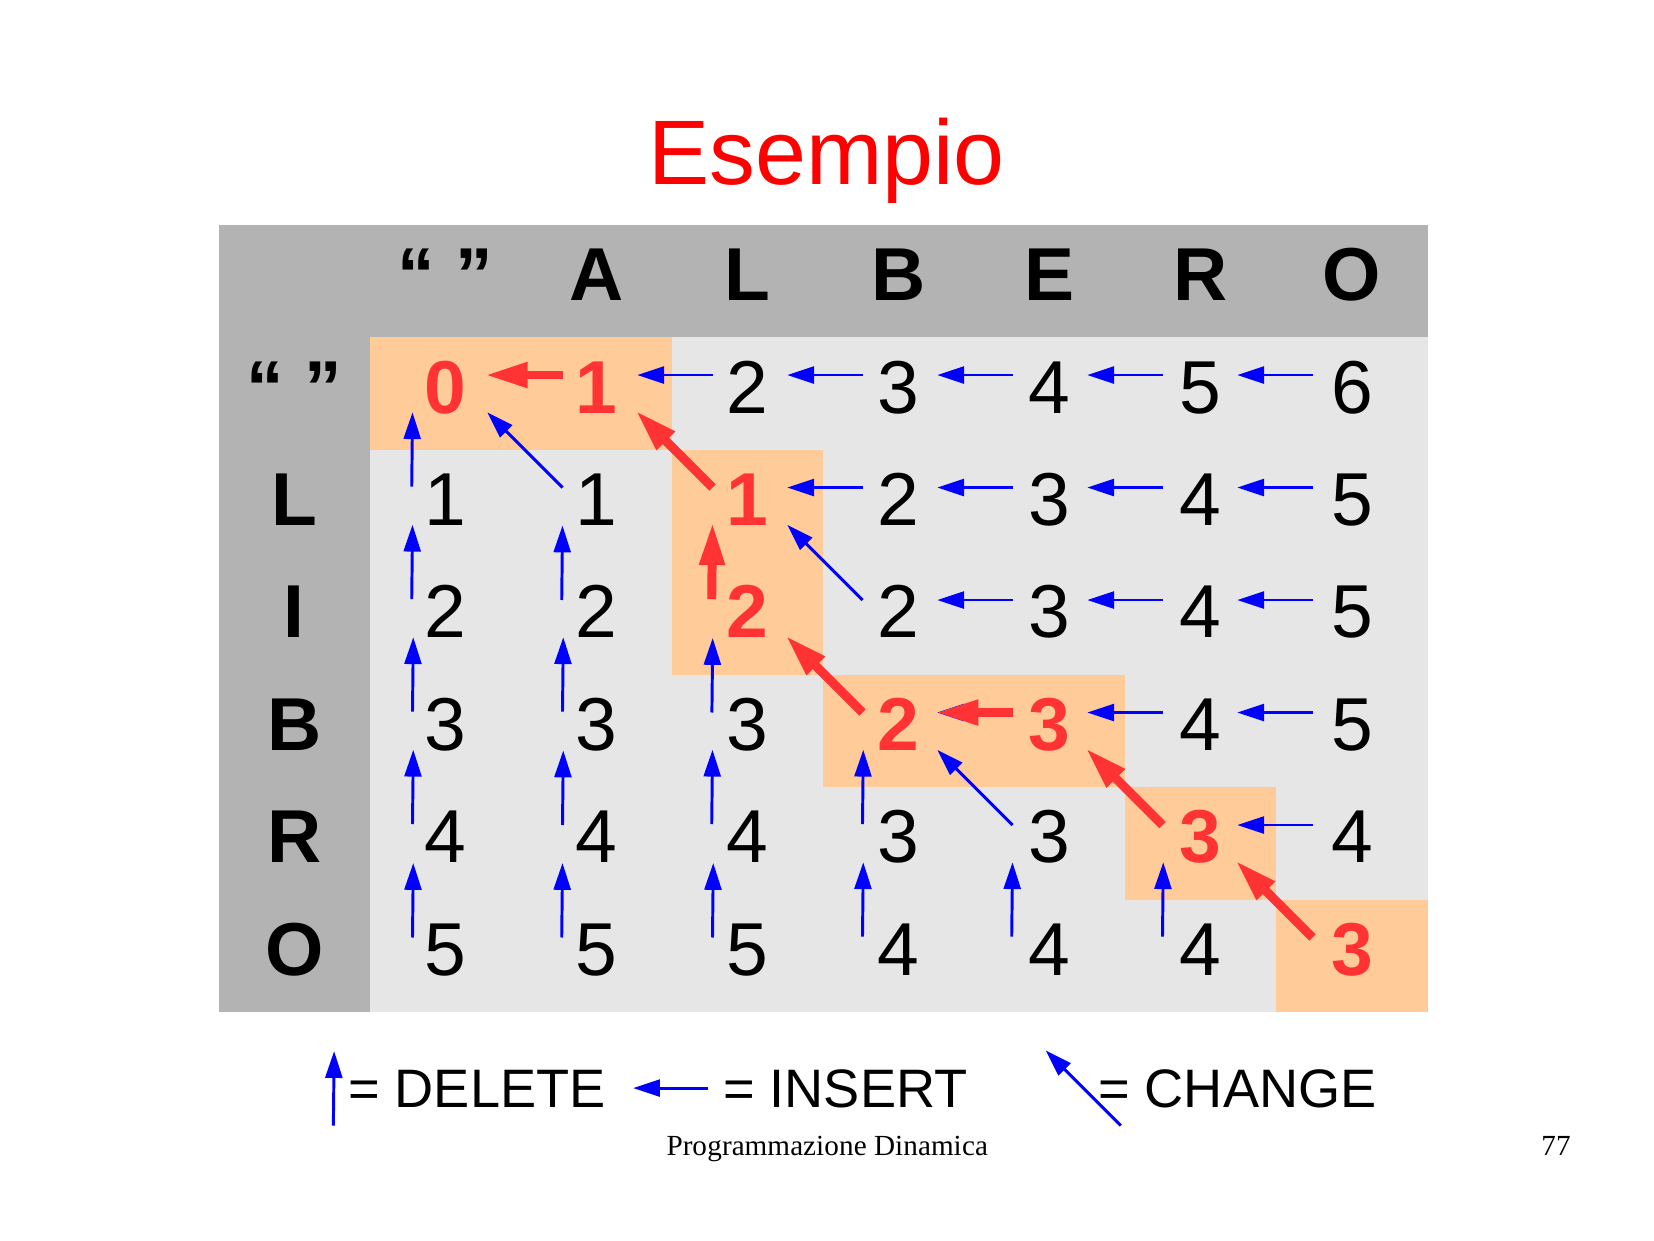

# Esempio
| | “ ” | A | L | B | E | R | O |
| --- | --- | --- | --- | --- | --- | --- | --- |
| “ ” | 0 | 1 | 2 | 3 | 4 | 5 | 6 |
| L | 1 | 1 | 1 | 2 | 3 | 4 | 5 |
| I | 2 | 2 | 2 | 2 | 3 | 4 | 5 |
| B | 3 | 3 | 3 | 2 | 3 | 4 | 5 |
| R | 4 | 4 | 4 | 3 | 3 | 3 | 4 |
| O | 5 | 5 | 5 | 4 | 4 | 4 | 3 |
= DELETE 	= INSERT 		= CHANGE
Programmazione Dinamica
77